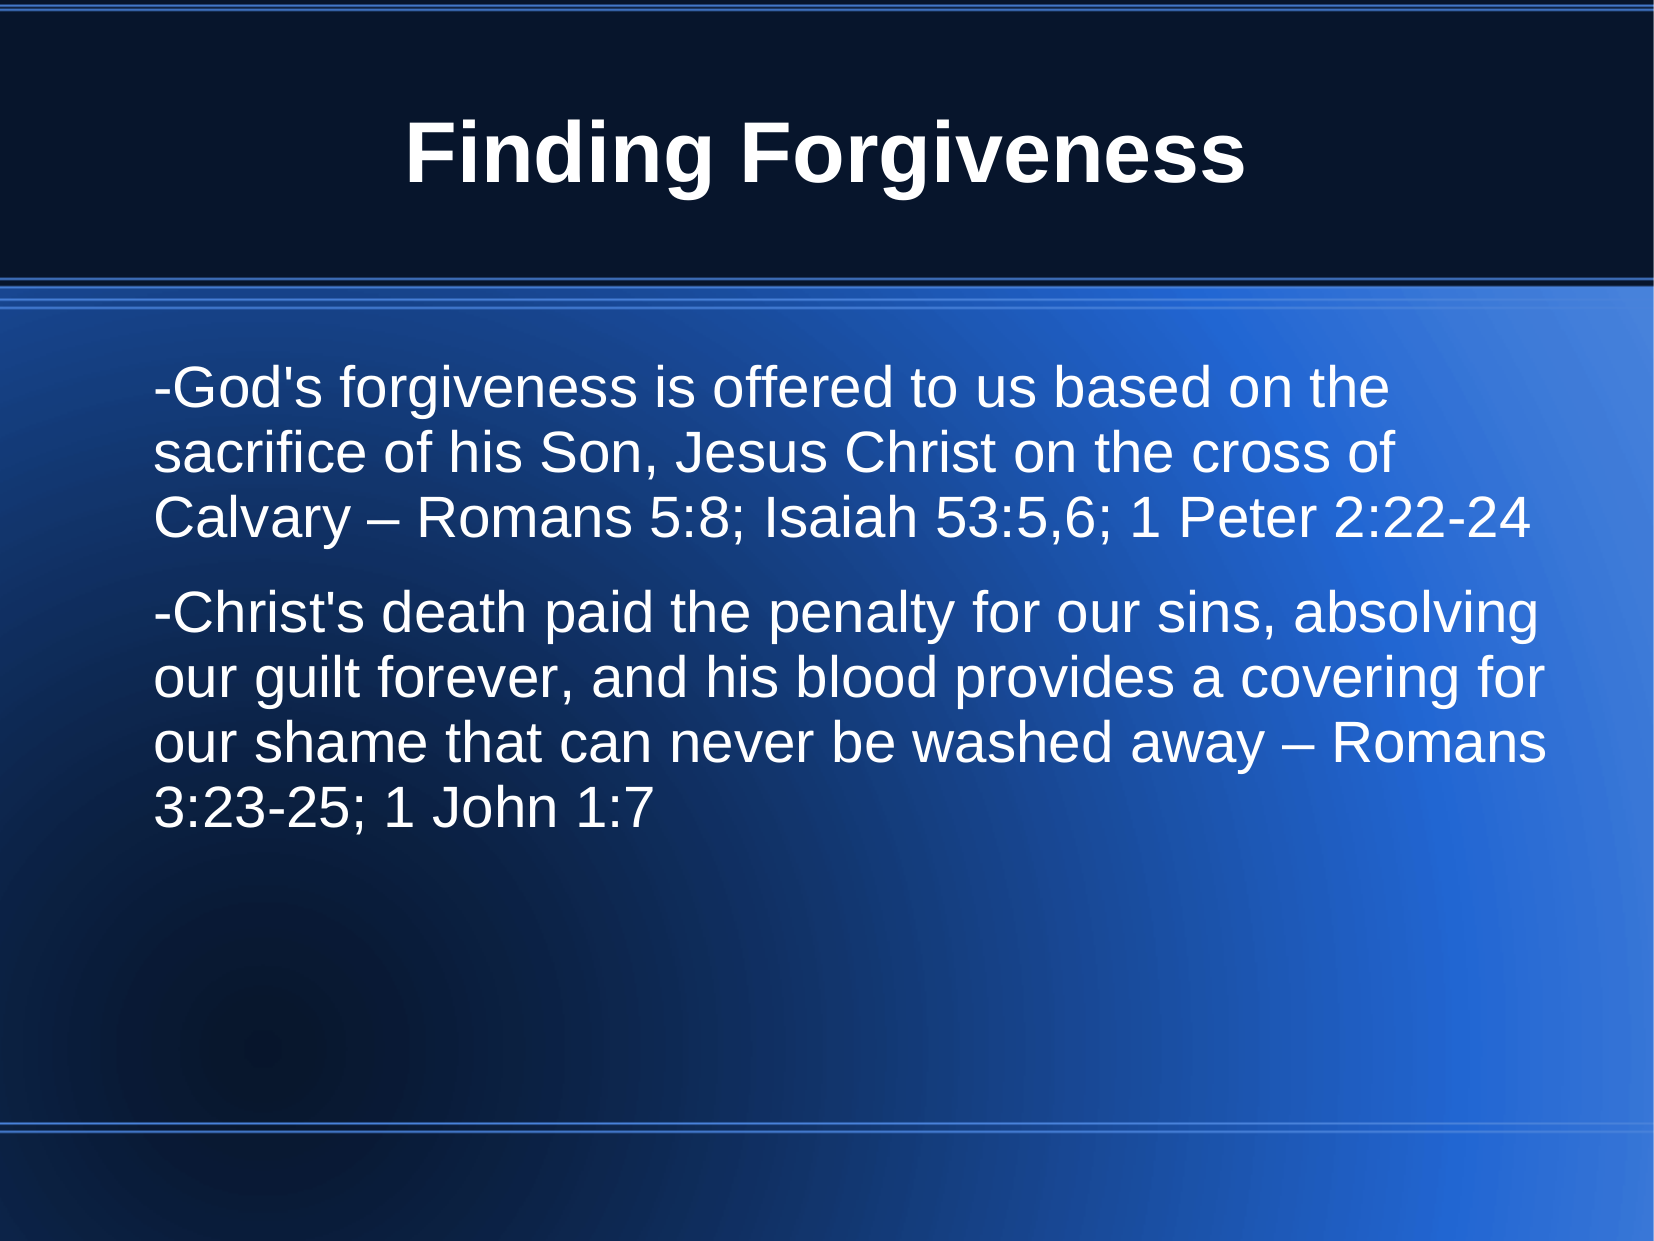

# Finding Forgiveness
-God's forgiveness is offered to us based on the sacrifice of his Son, Jesus Christ on the cross of Calvary – Romans 5:8; Isaiah 53:5,6; 1 Peter 2:22-24
-Christ's death paid the penalty for our sins, absolving our guilt forever, and his blood provides a covering for our shame that can never be washed away – Romans 3:23-25; 1 John 1:7